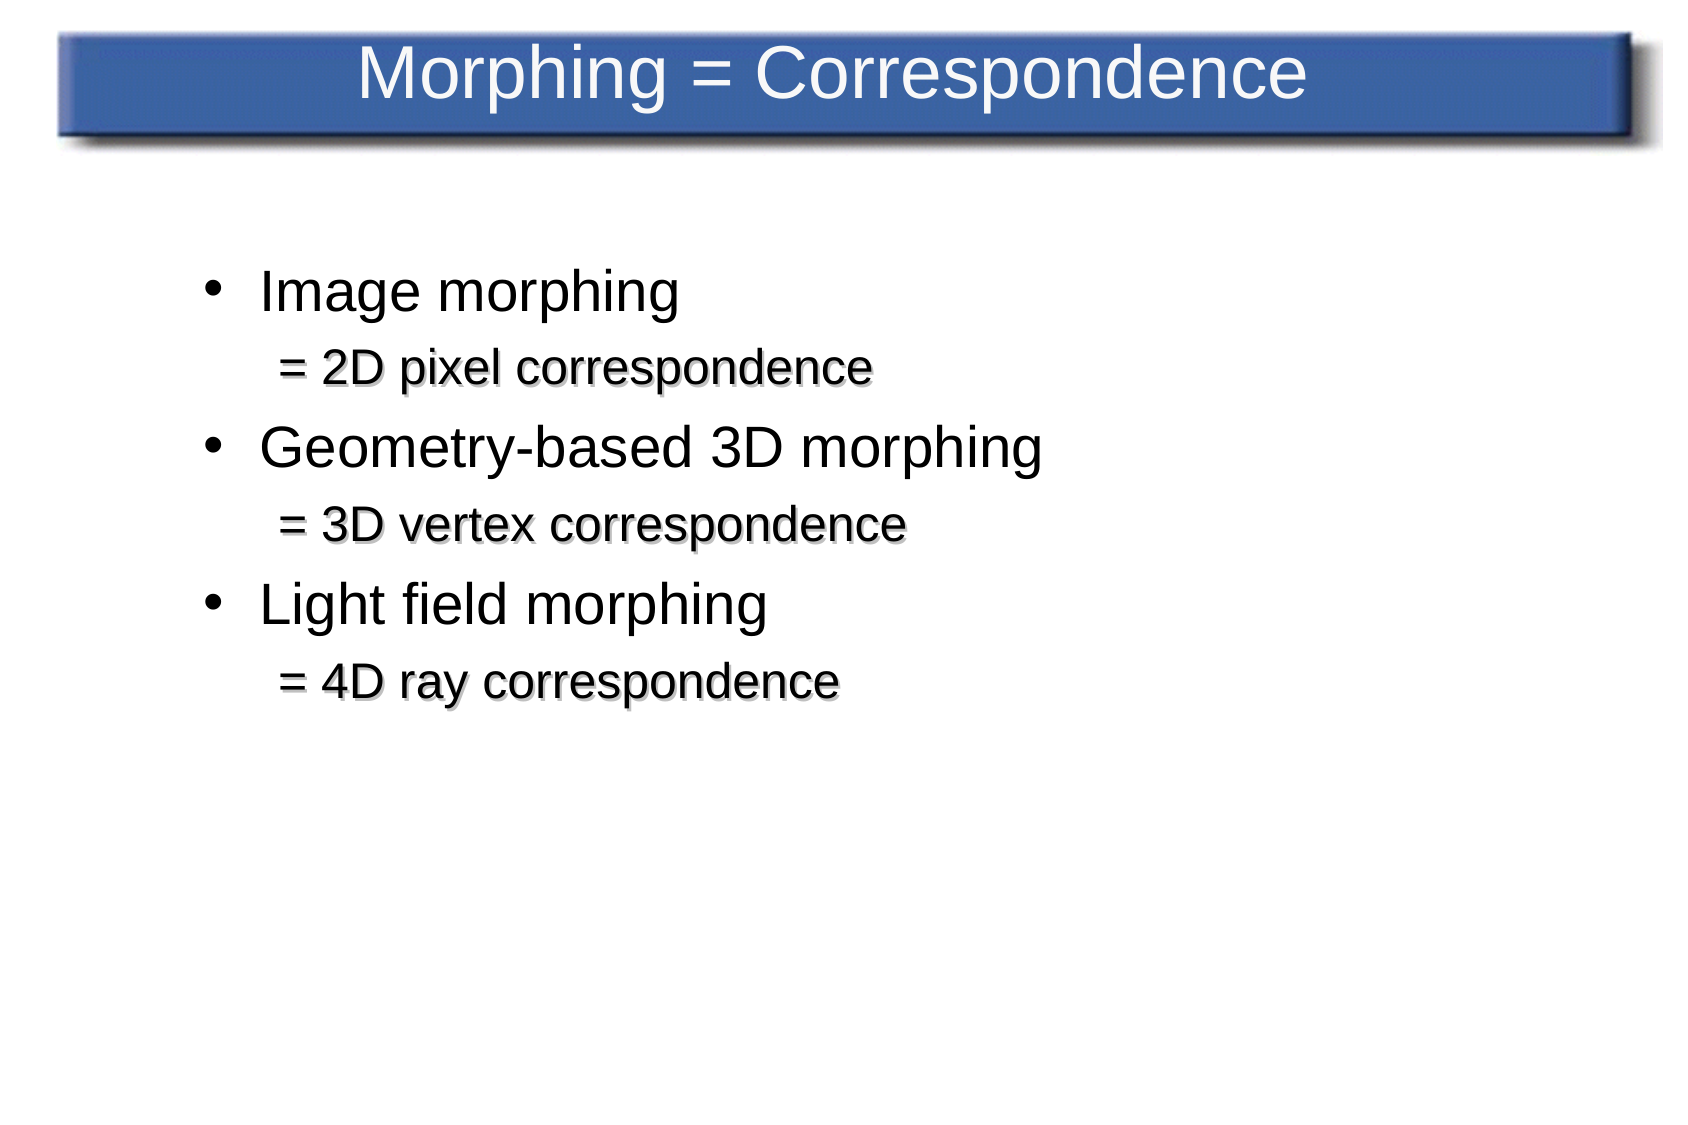

# Morphing = Correspondence
Image morphing
= 2D pixel correspondence
Geometry-based 3D morphing
= 3D vertex correspondence
Light field morphing
= 4D ray correspondence